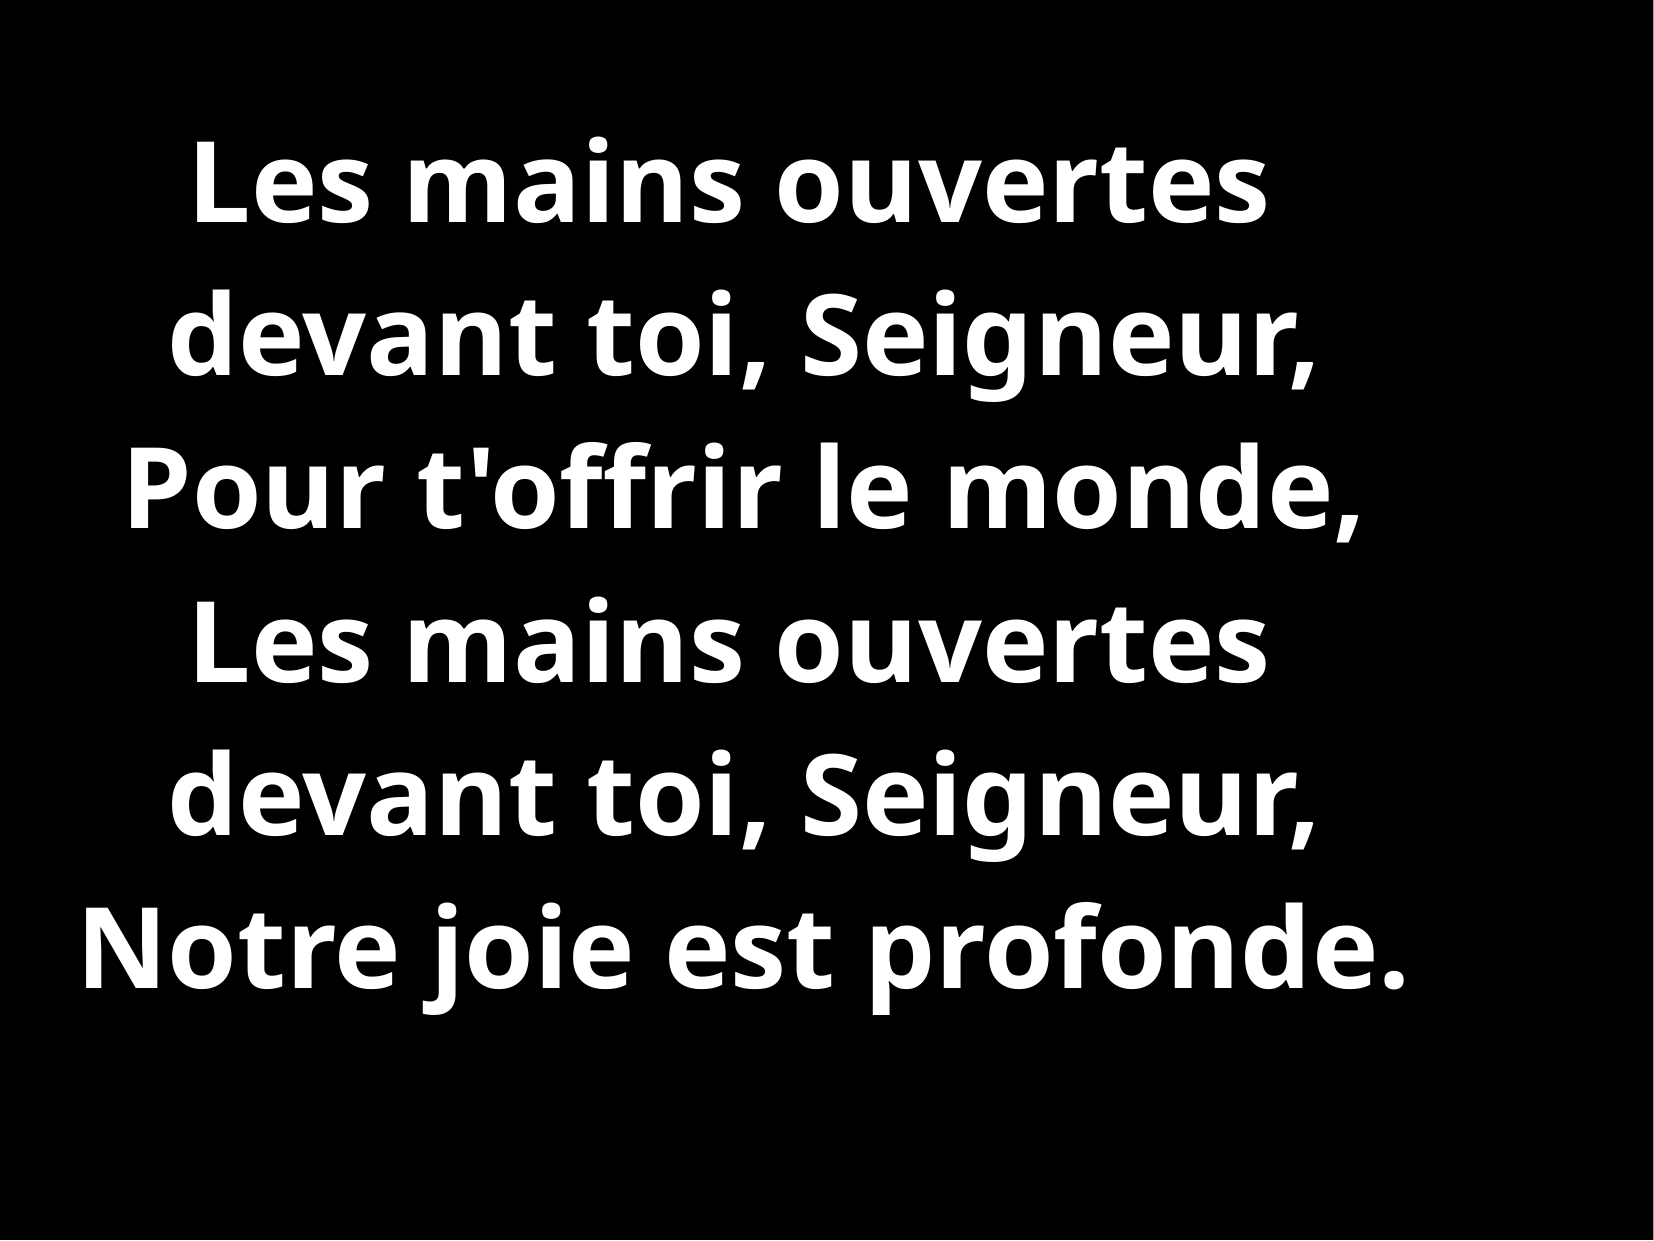

# Les mains ouvertes
devant toi, Seigneur,
Pour t'offrir le monde,
Les mains ouvertes
devant toi, Seigneur,
Notre joie est profonde.